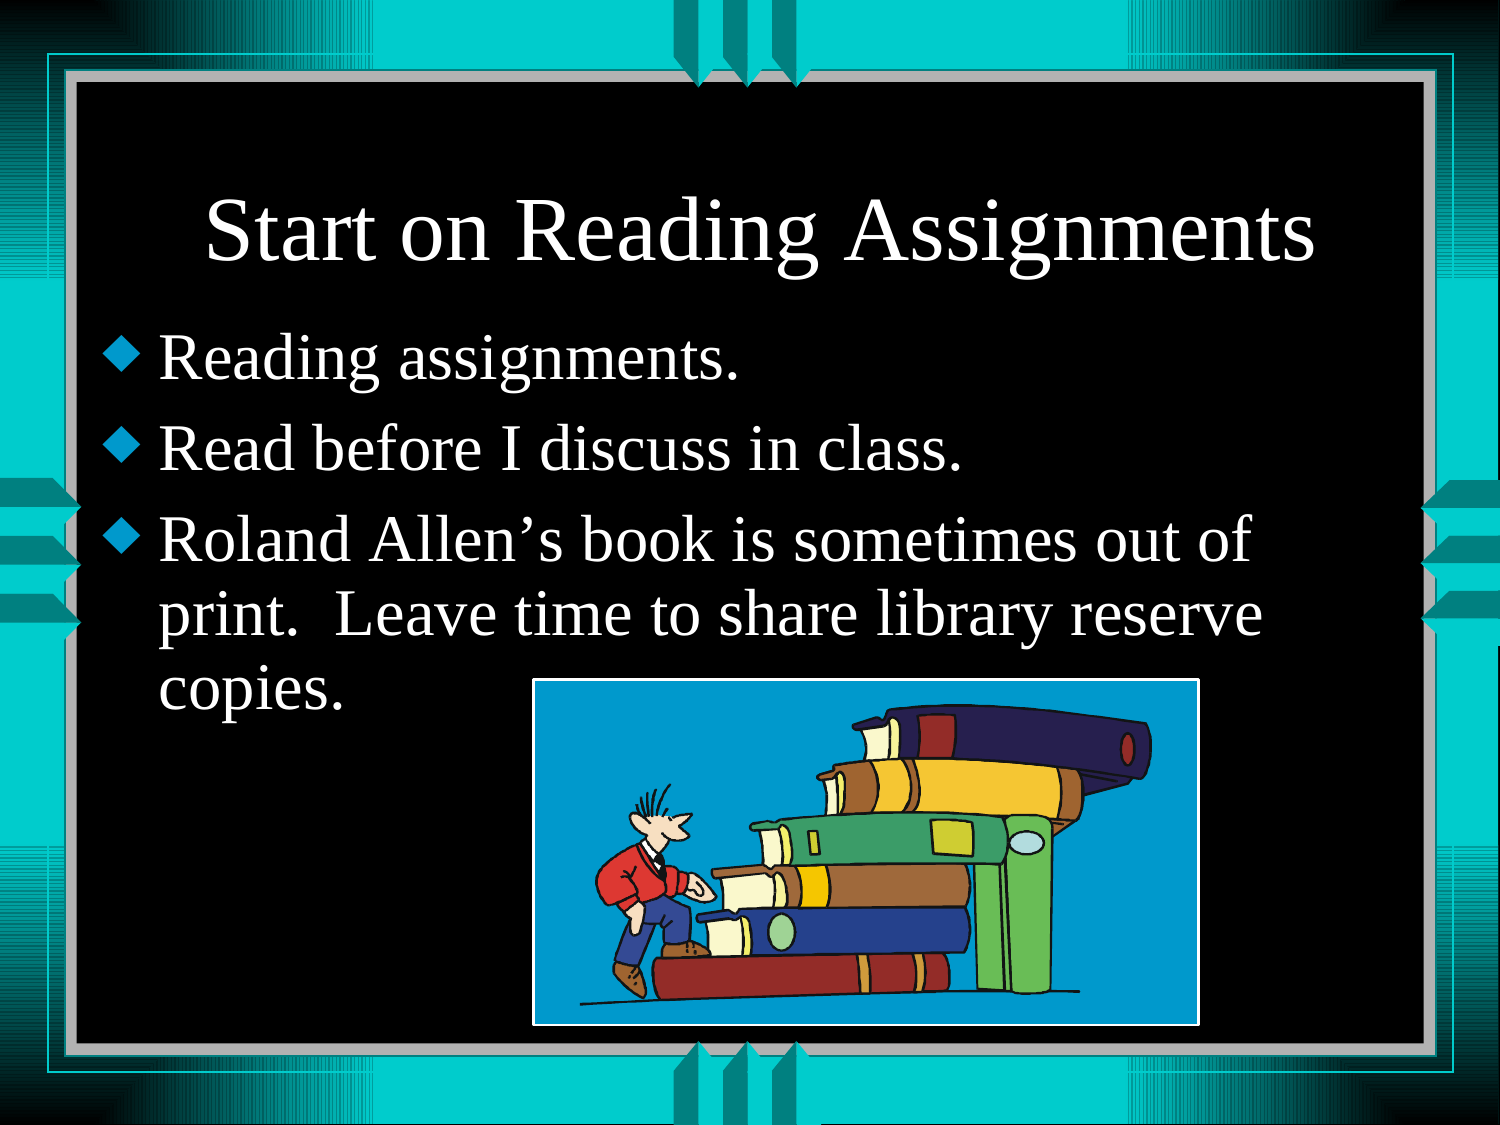

# Start on Reading Assignments
Reading assignments.
Read before I discuss in class.
Roland Allen’s book is sometimes out of print. Leave time to share library reserve copies.